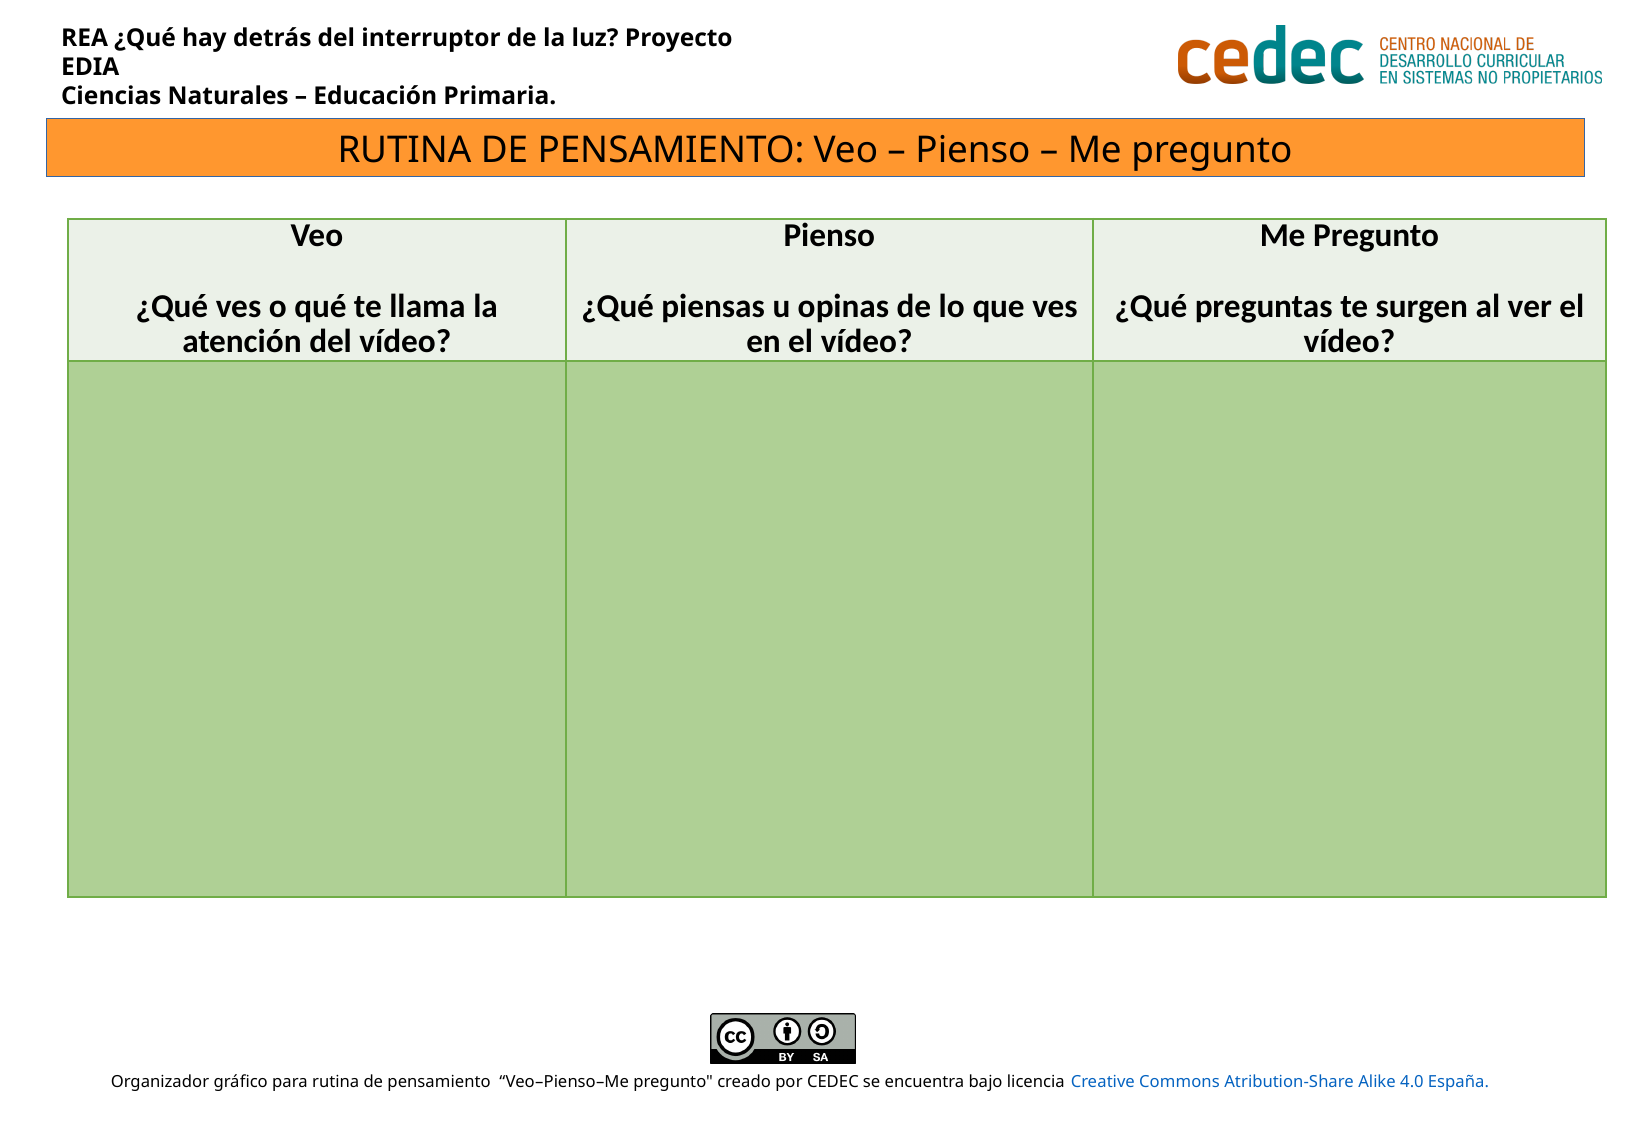

REA ¿Qué hay detrás del interruptor de la luz? Proyecto EDIA
Ciencias Naturales – Educación Primaria.
RUTINA DE PENSAMIENTO: Veo – Pienso – Me pregunto
| Veo   ¿Qué ves o qué te llama la atención del vídeo? | Pienso   ¿Qué piensas u opinas de lo que ves en el vídeo? | Me Pregunto   ¿Qué preguntas te surgen al ver el vídeo? |
| --- | --- | --- |
| | | |
Organizador gráfico para rutina de pensamiento “Veo–Pienso–Me pregunto" creado por CEDEC se encuentra bajo licencia Creative Commons Atribution-Share Alike 4.0 España.